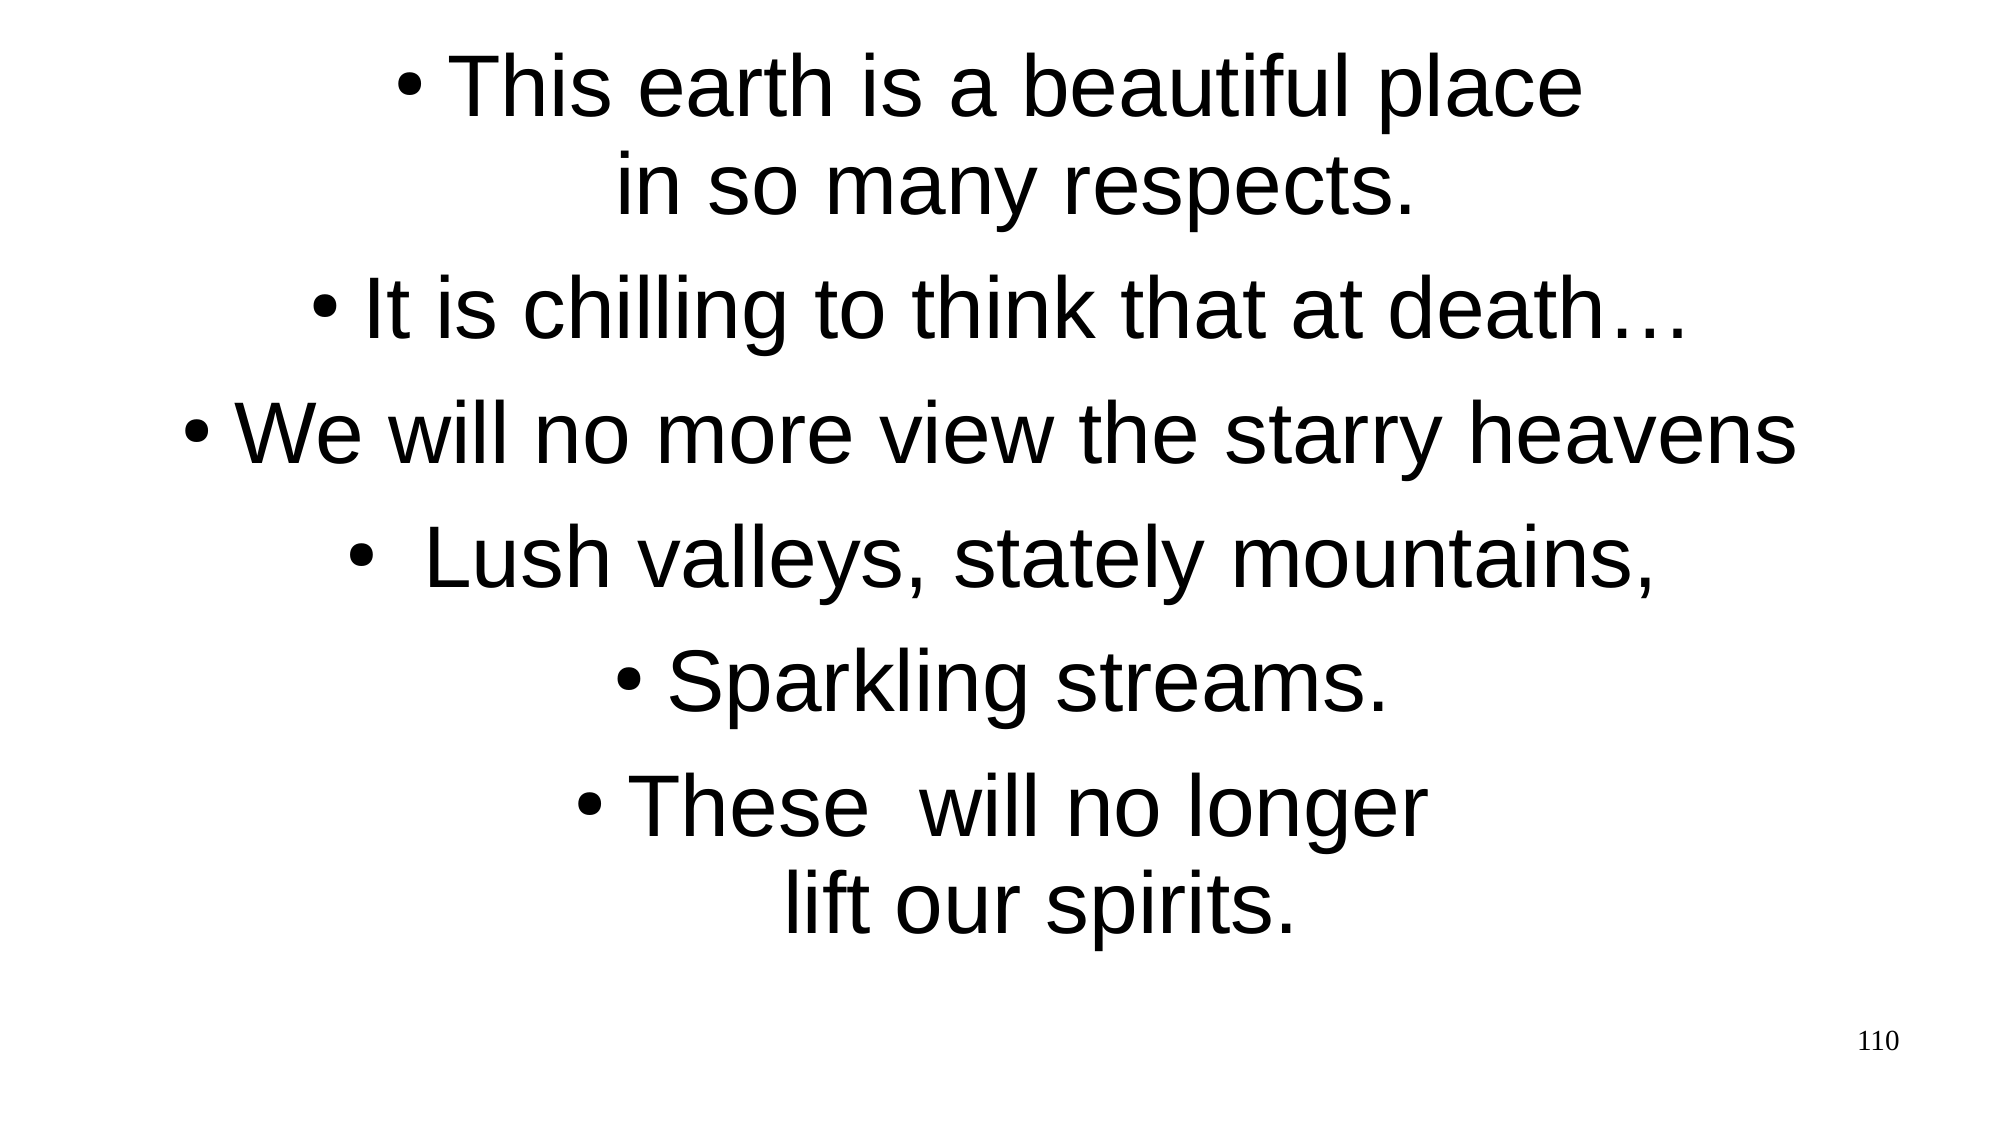

# This earth is a beautiful place in so many respects.
It is chilling to think that at death…
We will no more view the starry heavens
 Lush valleys, stately mountains,
Sparkling streams.
These will no longer
 lift our spirits.
110